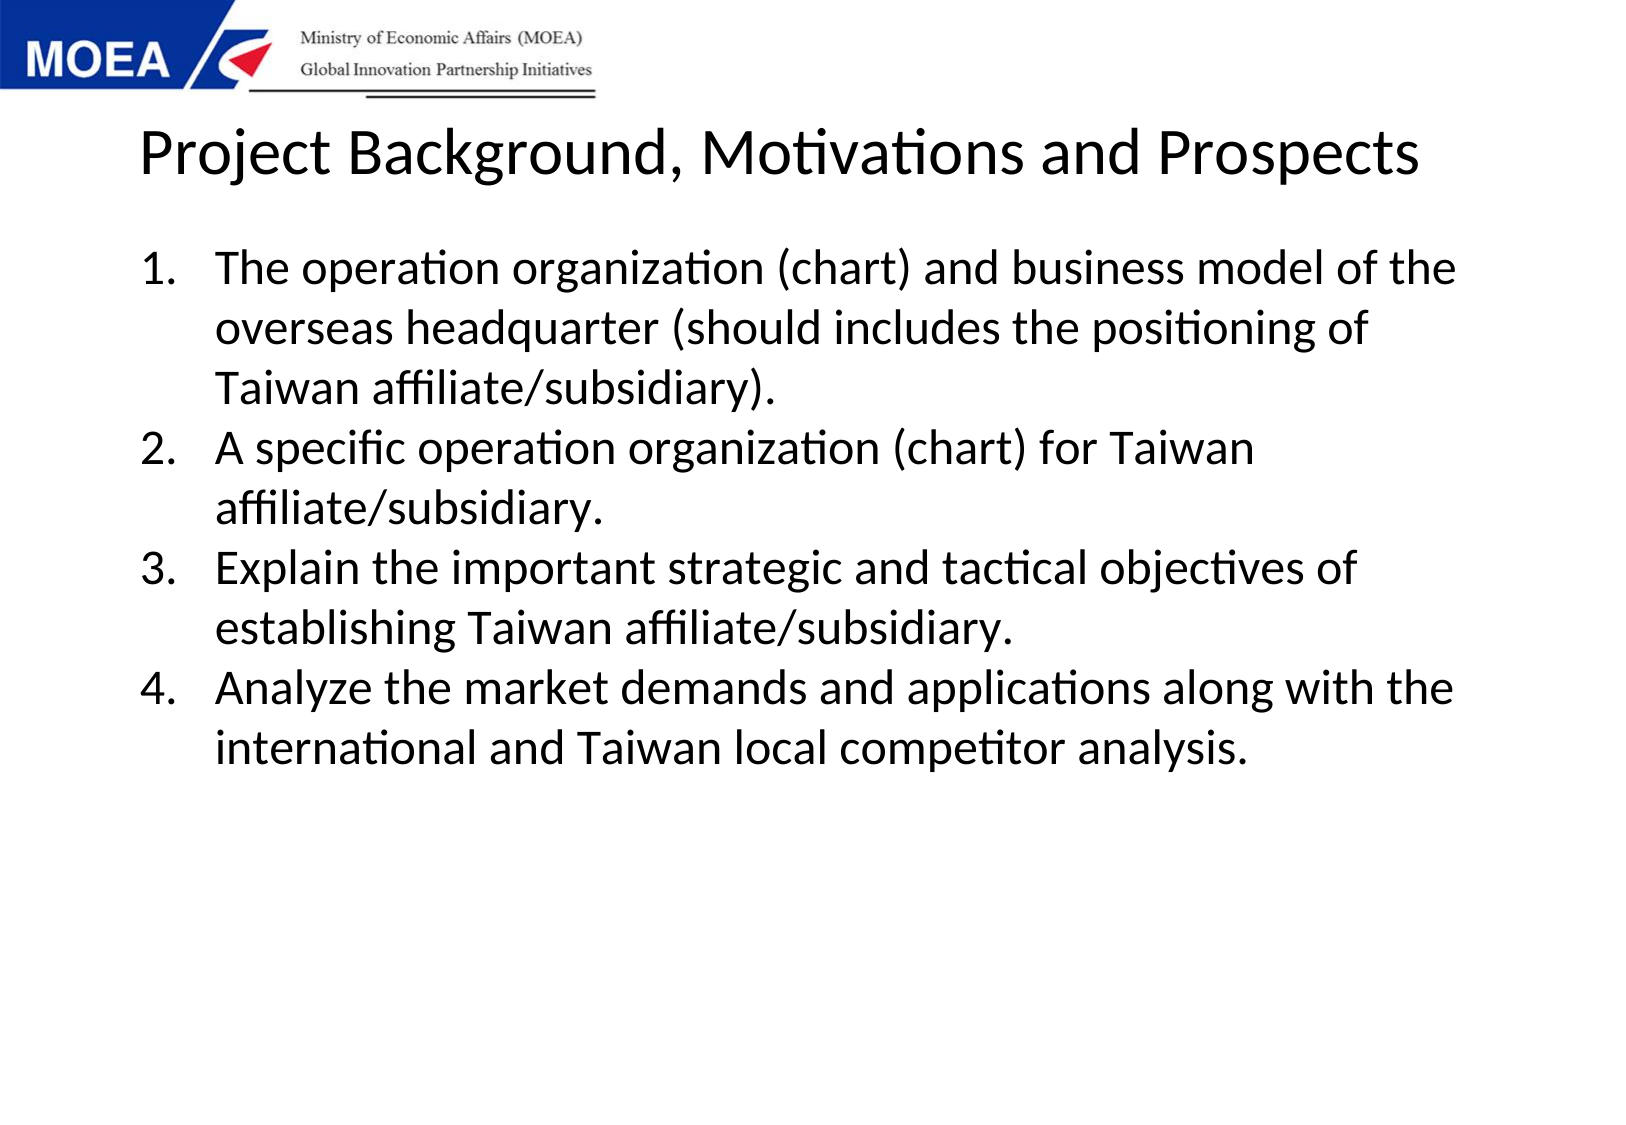

# Project Background, Motivations and Prospects
The operation organization (chart) and business model of the overseas headquarter (should includes the positioning of Taiwan affiliate/subsidiary).
A specific operation organization (chart) for Taiwan affiliate/subsidiary.
Explain the important strategic and tactical objectives of establishing Taiwan affiliate/subsidiary.
Analyze the market demands and applications along with the international and Taiwan local competitor analysis.